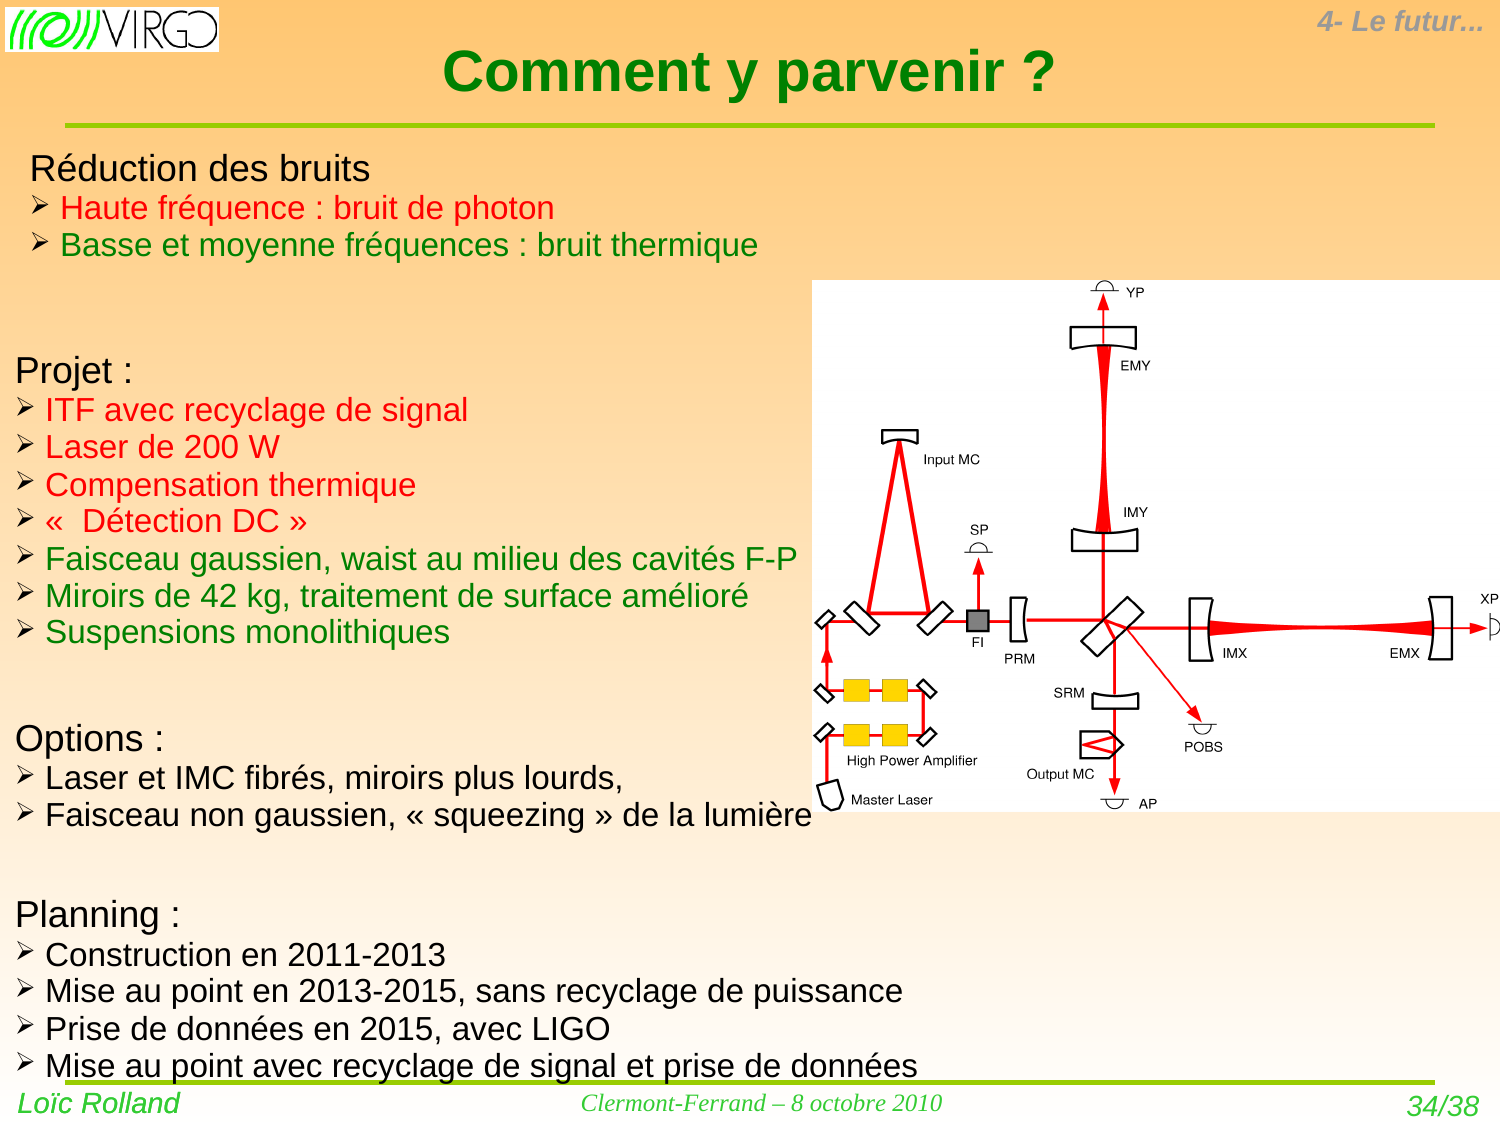

4- Le futur...
# Comment y parvenir ?
Réduction des bruits
 Haute fréquence : bruit de photon
 Basse et moyenne fréquences : bruit thermique
Projet :
 ITF avec recyclage de signal
 Laser de 200 W
 Compensation thermique
 «  Détection DC »
 Faisceau gaussien, waist au milieu des cavités F-P
 Miroirs de 42 kg, traitement de surface amélioré
 Suspensions monolithiques
Options :
 Laser et IMC fibrés, miroirs plus lourds,
 Faisceau non gaussien, « squeezing » de la lumière
Planning :
 Construction en 2011-2013
 Mise au point en 2013-2015, sans recyclage de puissance
 Prise de données en 2015, avec LIGO
 Mise au point avec recyclage de signal et prise de données
34